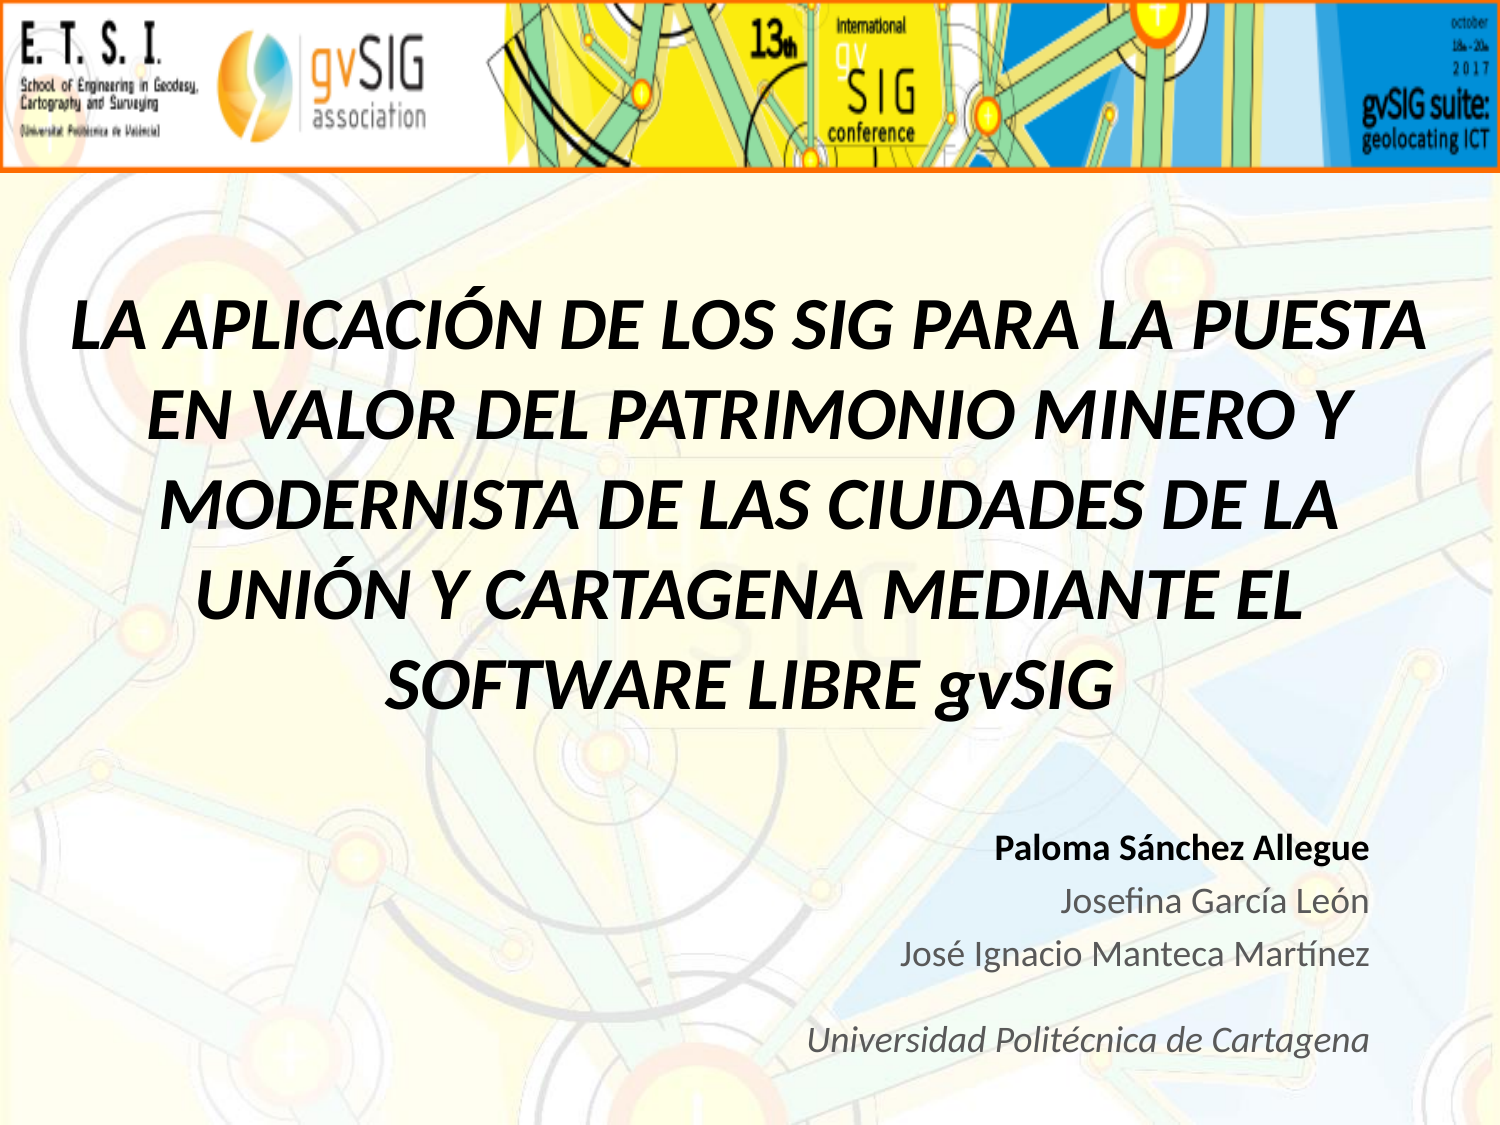

# LA APLICACIÓN DE LOS SIG PARA LA PUESTA EN VALOR DEL PATRIMONIO MINERO Y MODERNISTA DE LAS CIUDADES DE LA UNIÓN Y CARTAGENA MEDIANTE EL SOFTWARE LIBRE gvSIG
Paloma Sánchez Allegue
 Josefina García León
José Ignacio Manteca Martínez
Universidad Politécnica de Cartagena